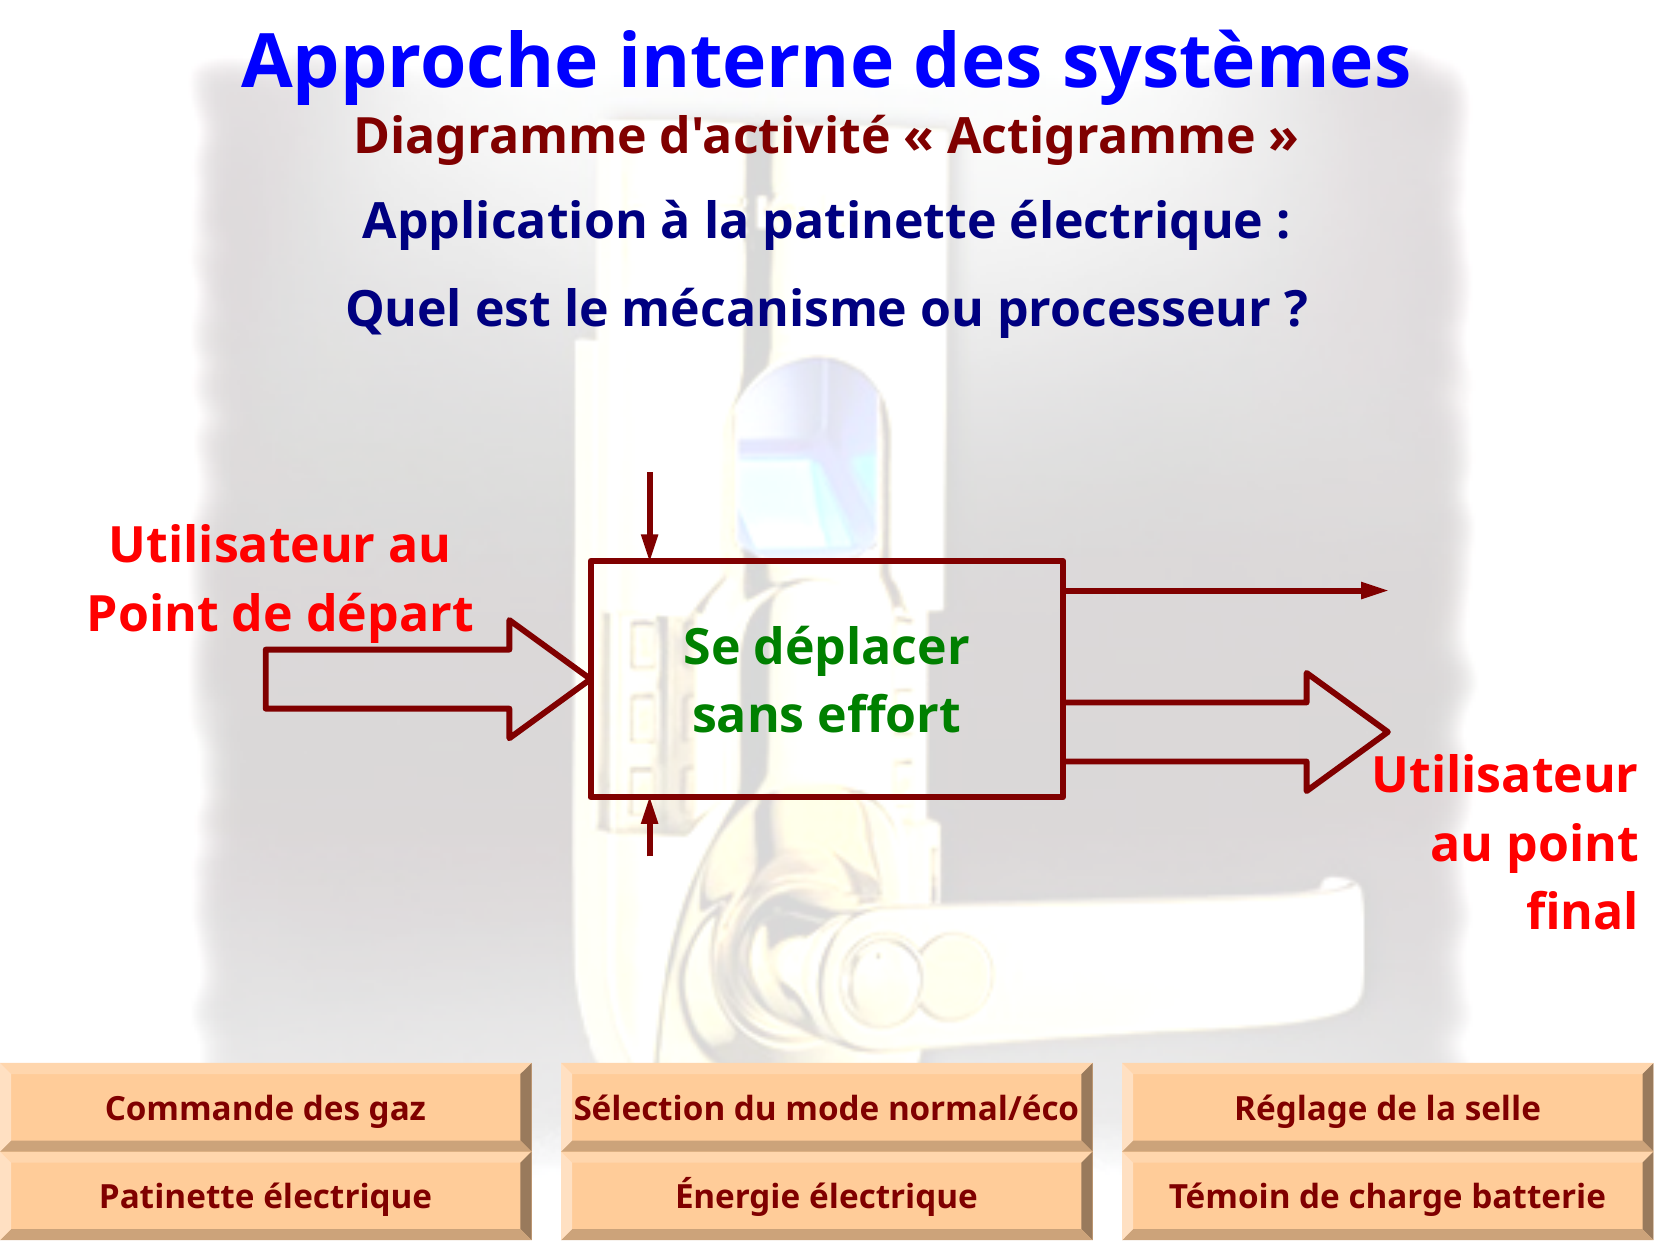

Diagramme d'activité « Actigramme »
Application à la patinette électrique :
Quel est le mécanisme ou processeur ?
Utilisateur au
Point de départ
Se déplacer
sans effort
Utilisateur au point final
Commande des gaz
Sélection du mode normal/éco
Réglage de la selle
Patinette électrique
Énergie électrique
Témoin de charge batterie